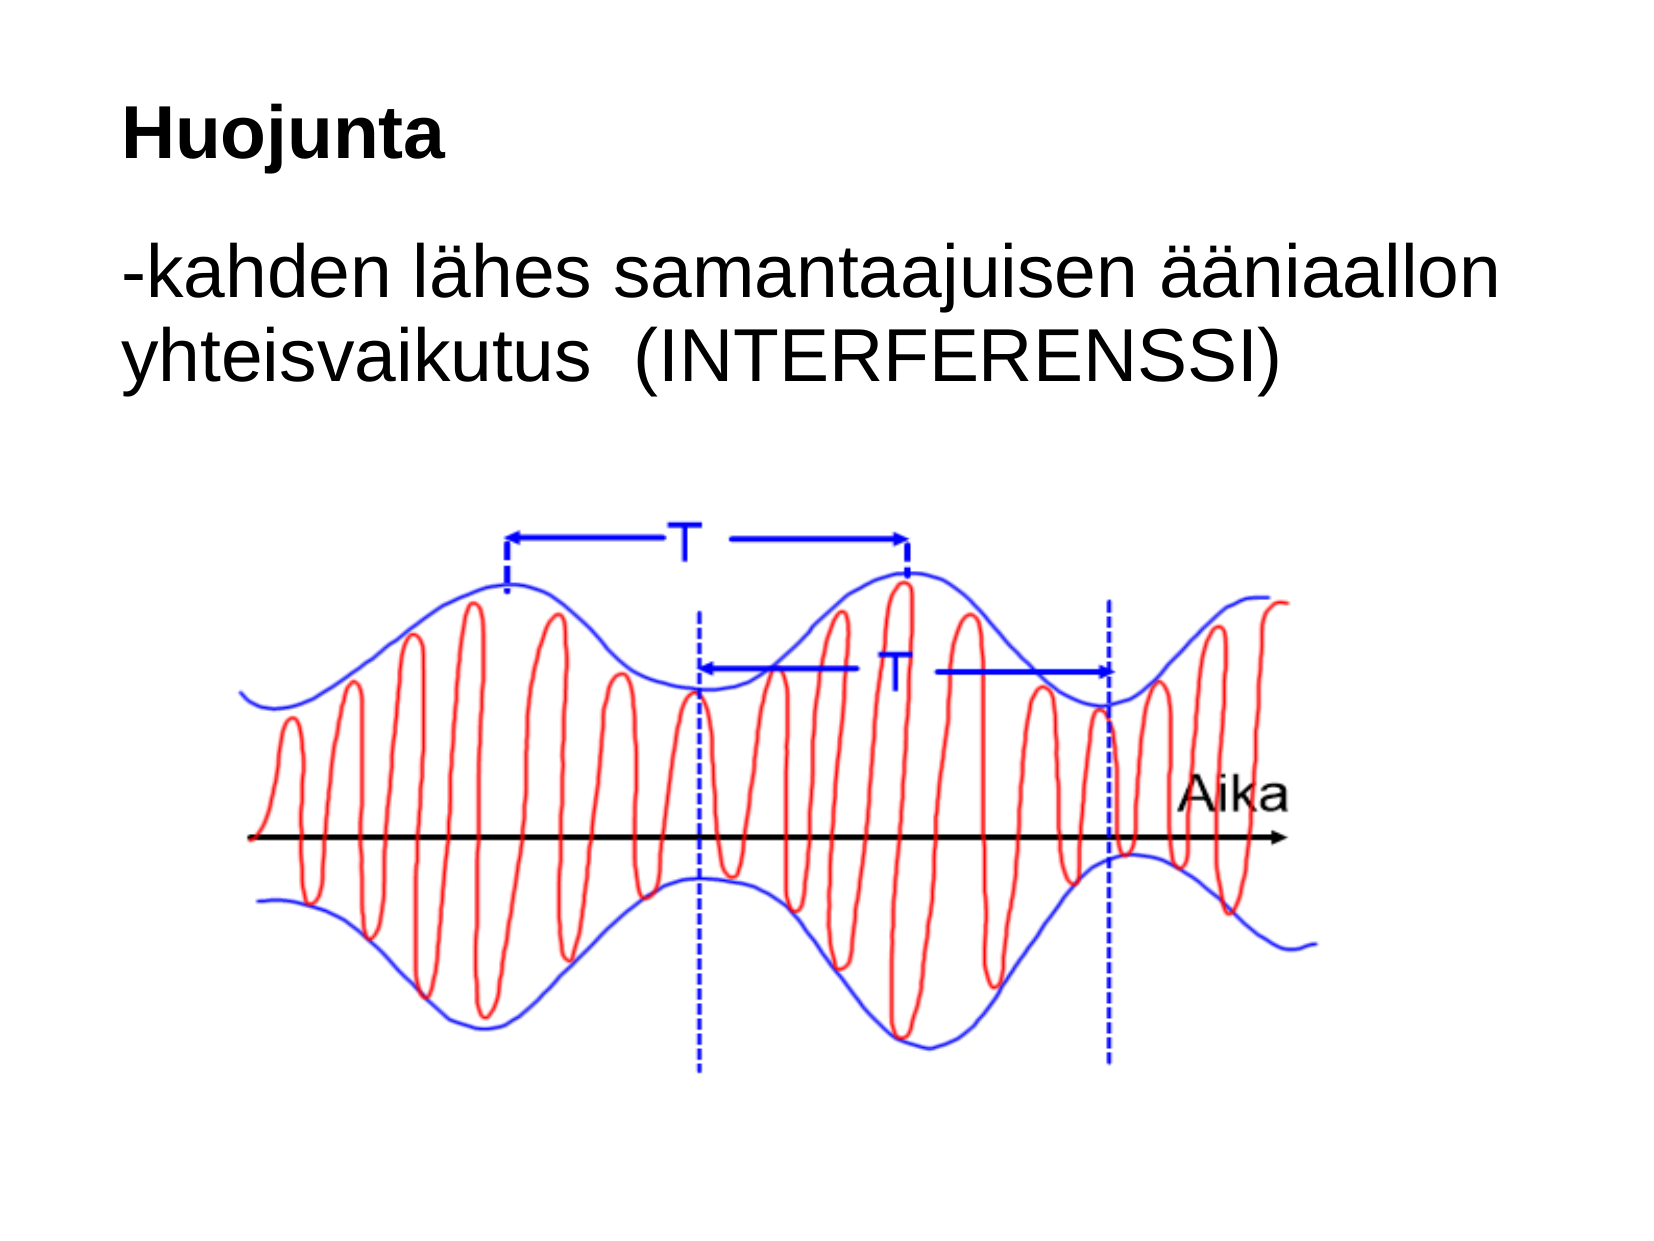

Huojunta
-kahden lähes samantaajuisen ääniaallon yhteisvaikutus (INTERFERENSSI)